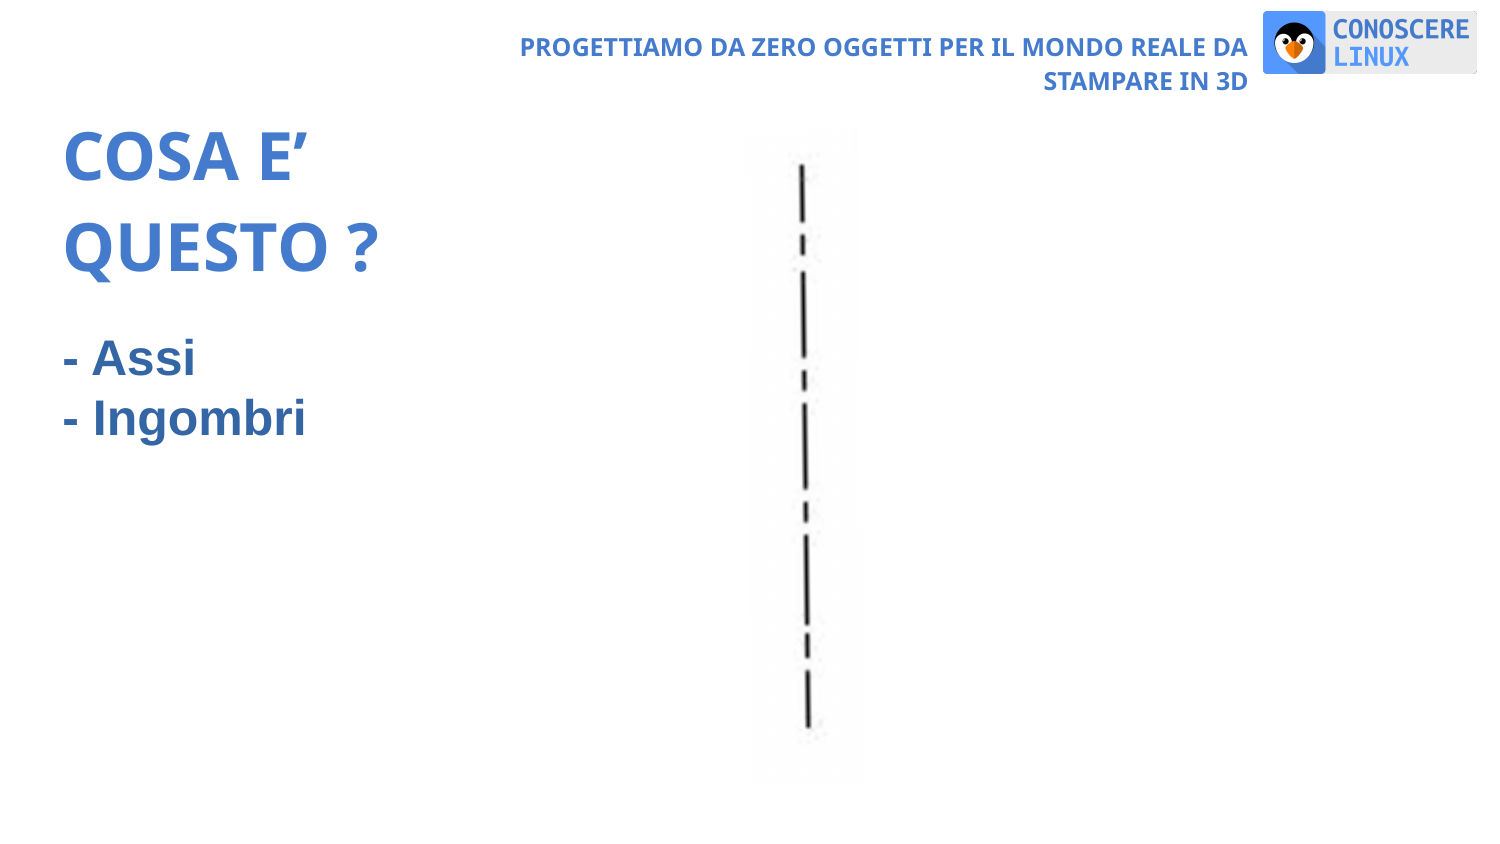

PROGETTIAMO DA ZERO OGGETTI PER IL MONDO REALE DA STAMPARE IN 3D
COSA E’ QUESTO ?
# - Assi - Ingombri